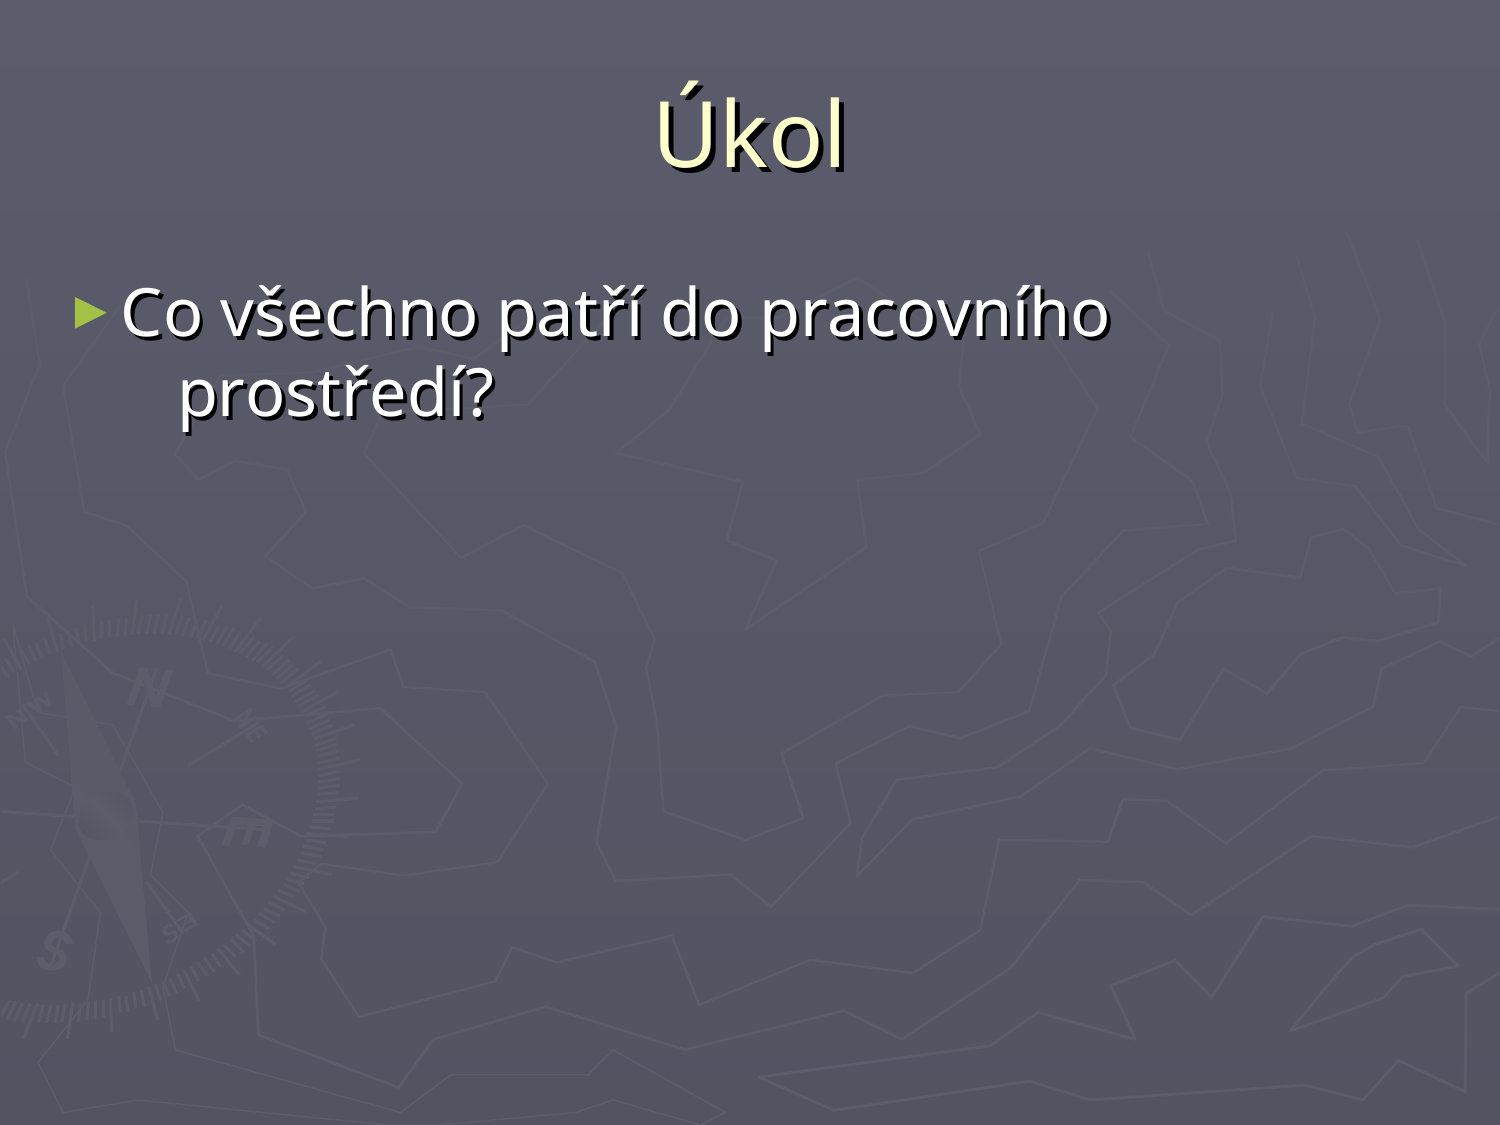

# Úkol
Co všechno patří do pracovního prostředí?